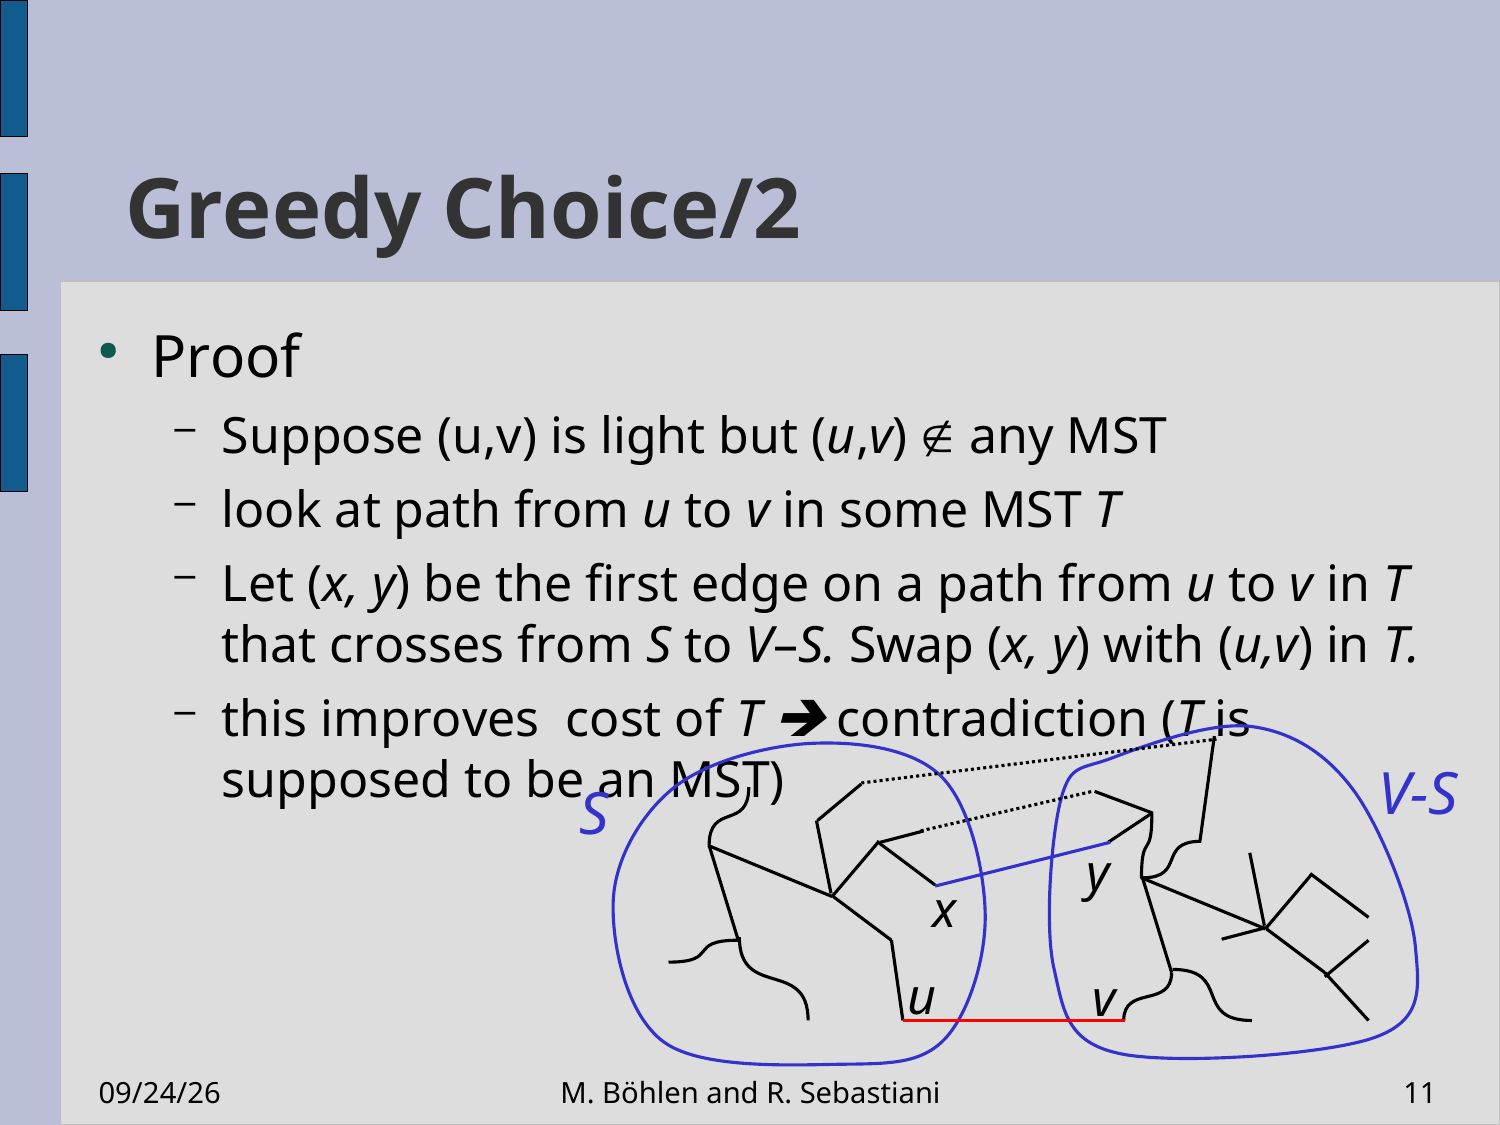

# Greedy Choice/2
Proof
Suppose (u,v) is light but (u,v)  any MST
look at path from u to v in some MST T
Let (x, y) be the first edge on a path from u to v in T that crosses from S to V–S. Swap (x, y) with (u,v) in T.
this improves cost of T  contradiction (T is supposed to be an MST)
V-S
S
y
x
u
v
M. Böhlen and R. Sebastiani
11